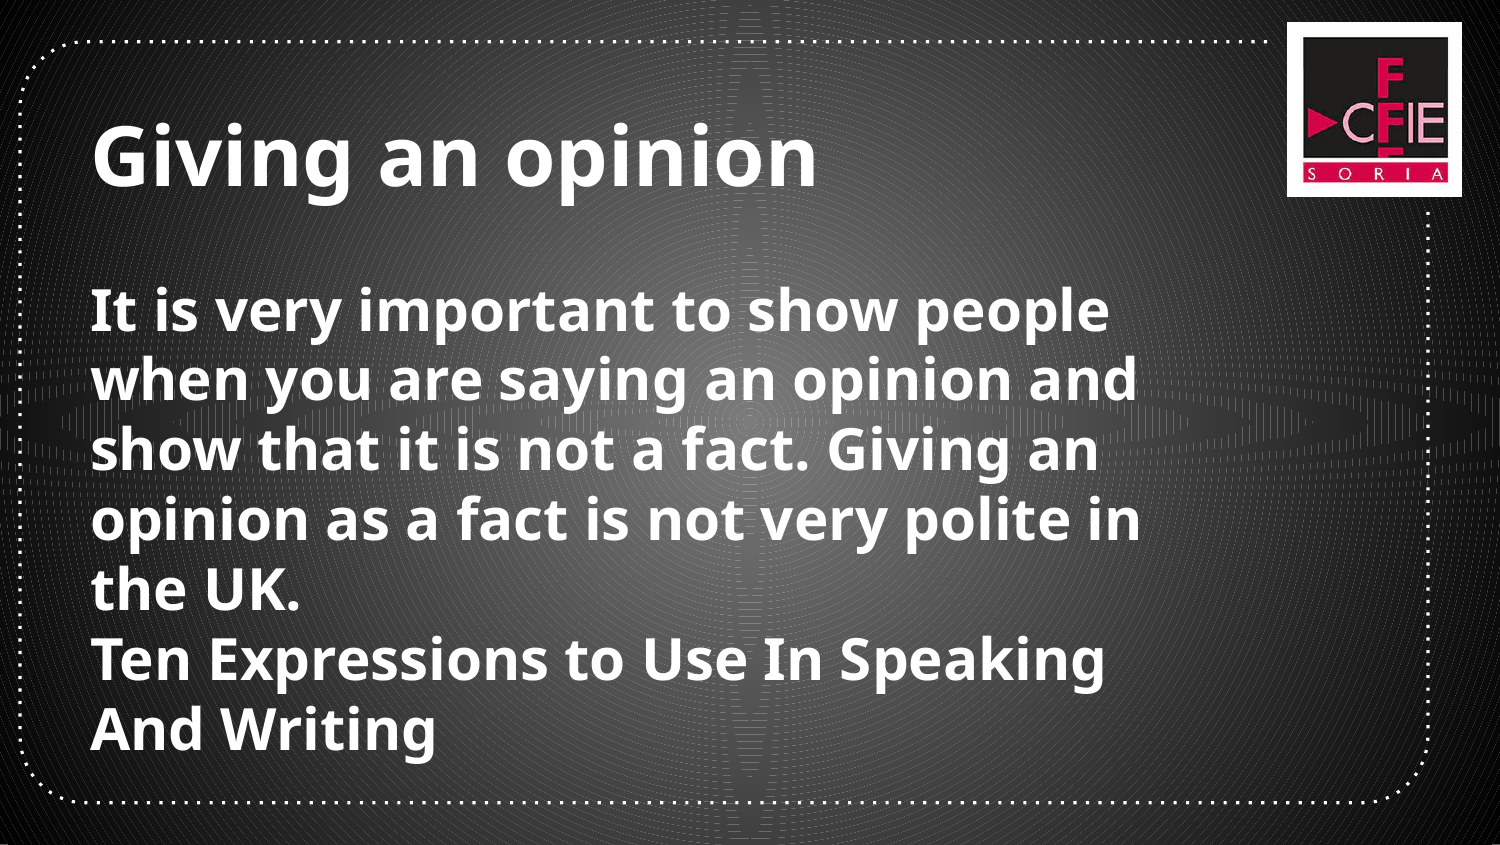

Giving an opinion
It is very important to show people when you are saying an opinion and show that it is not a fact. Giving an opinion as a fact is not very polite in the UK.
Ten Expressions to Use In Speaking And Writing